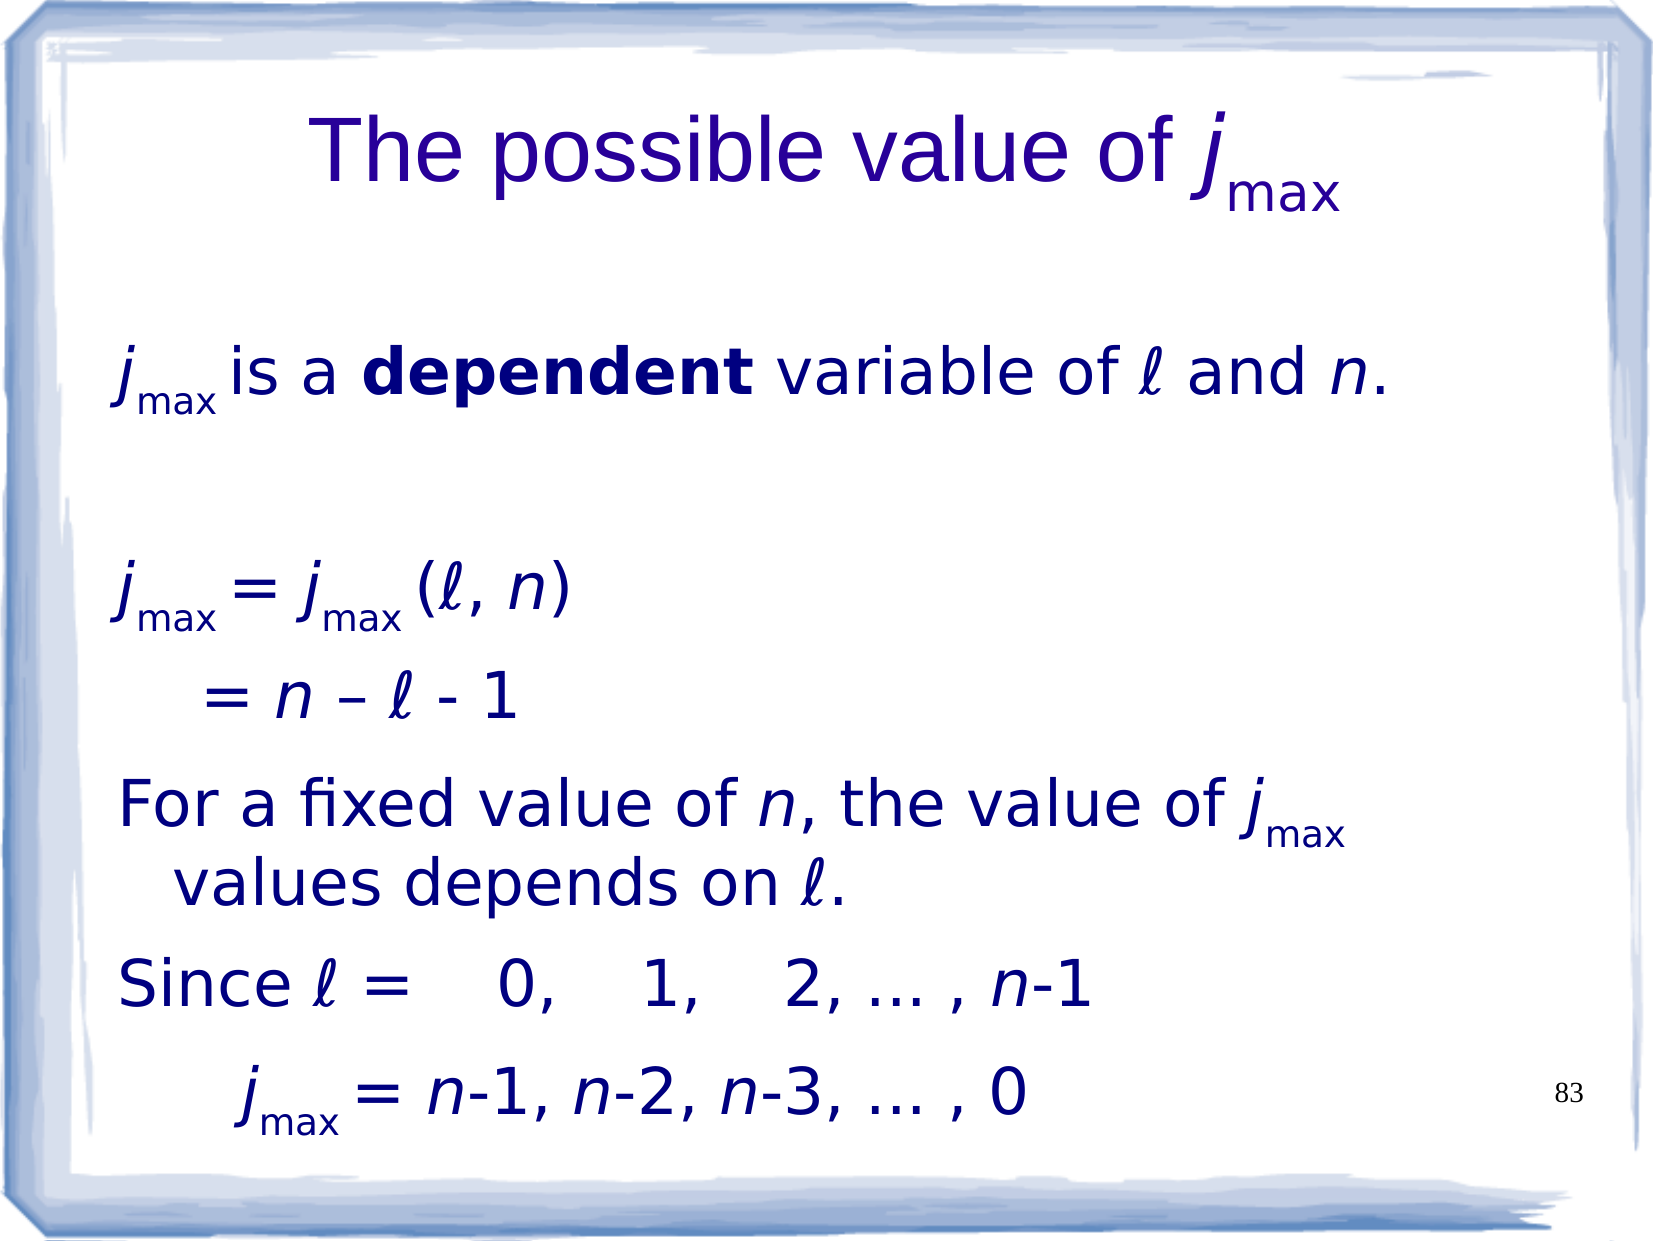

# The possible value of jmax
jmax is a dependent variable of ℓ and n.
jmax = jmax (ℓ, n)
 = n – ℓ - 1
For a fixed value of n, the value of jmax values depends on ℓ.
Since ℓ = 0, 1, 2, ... , n-1
 jmax = n-1, n-2, n-3, ... , 0
83